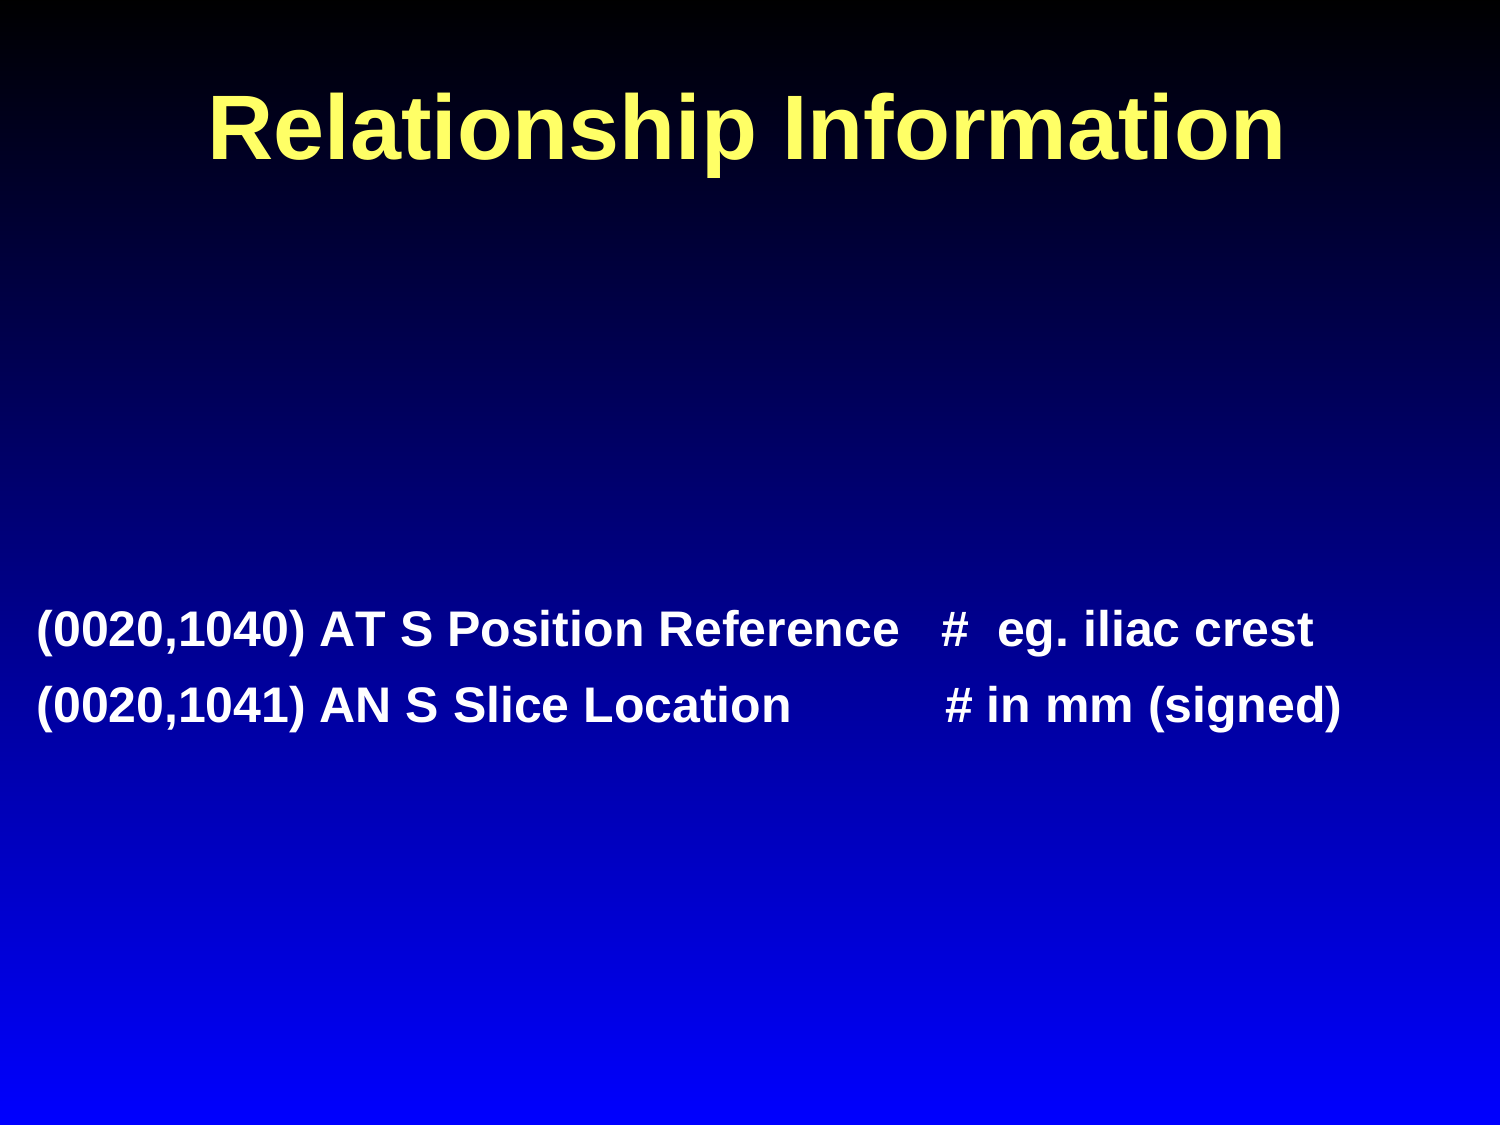

# Relationship Information
(0020,1040) AT S Position Reference # eg. iliac crest
(0020,1041) AN S Slice Location # in mm (signed)